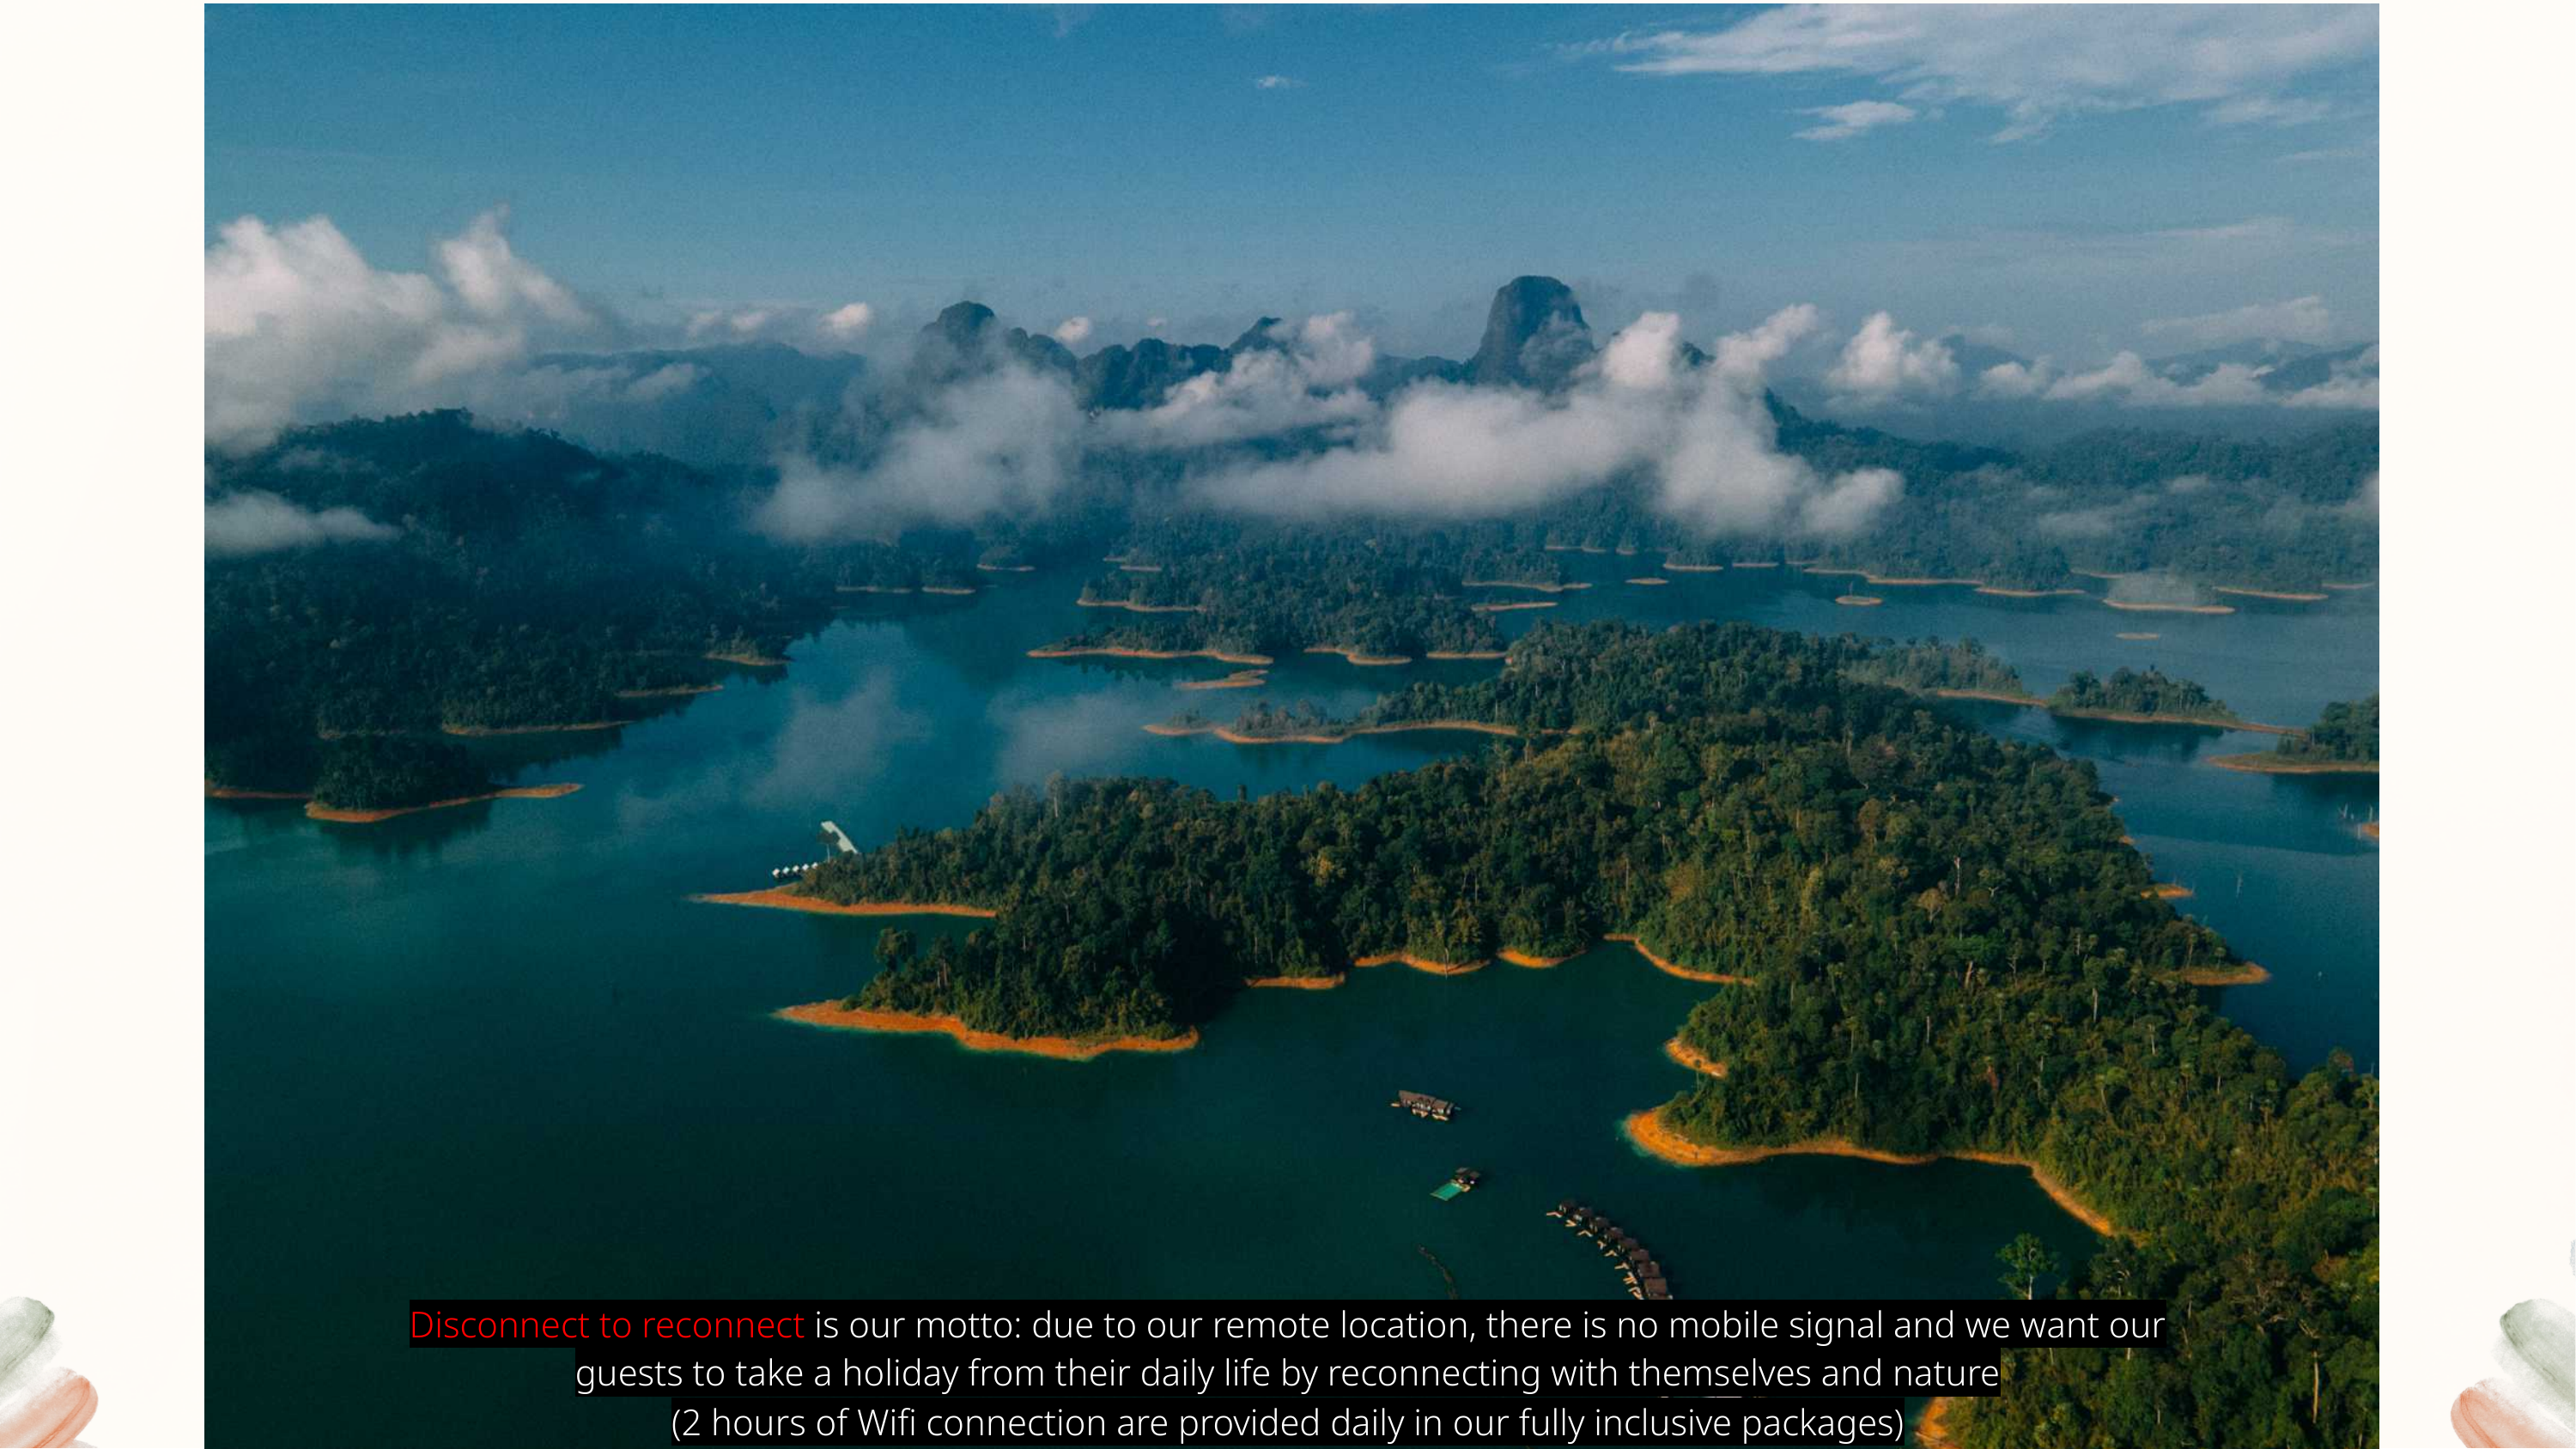

Disconnect to reconnect is our motto: due to our remote location, there is no mobile signal and we want our guests to take a holiday from their daily life by reconnecting with themselves and nature
(2 hours of Wifi connection are provided daily in our fully inclusive packages)